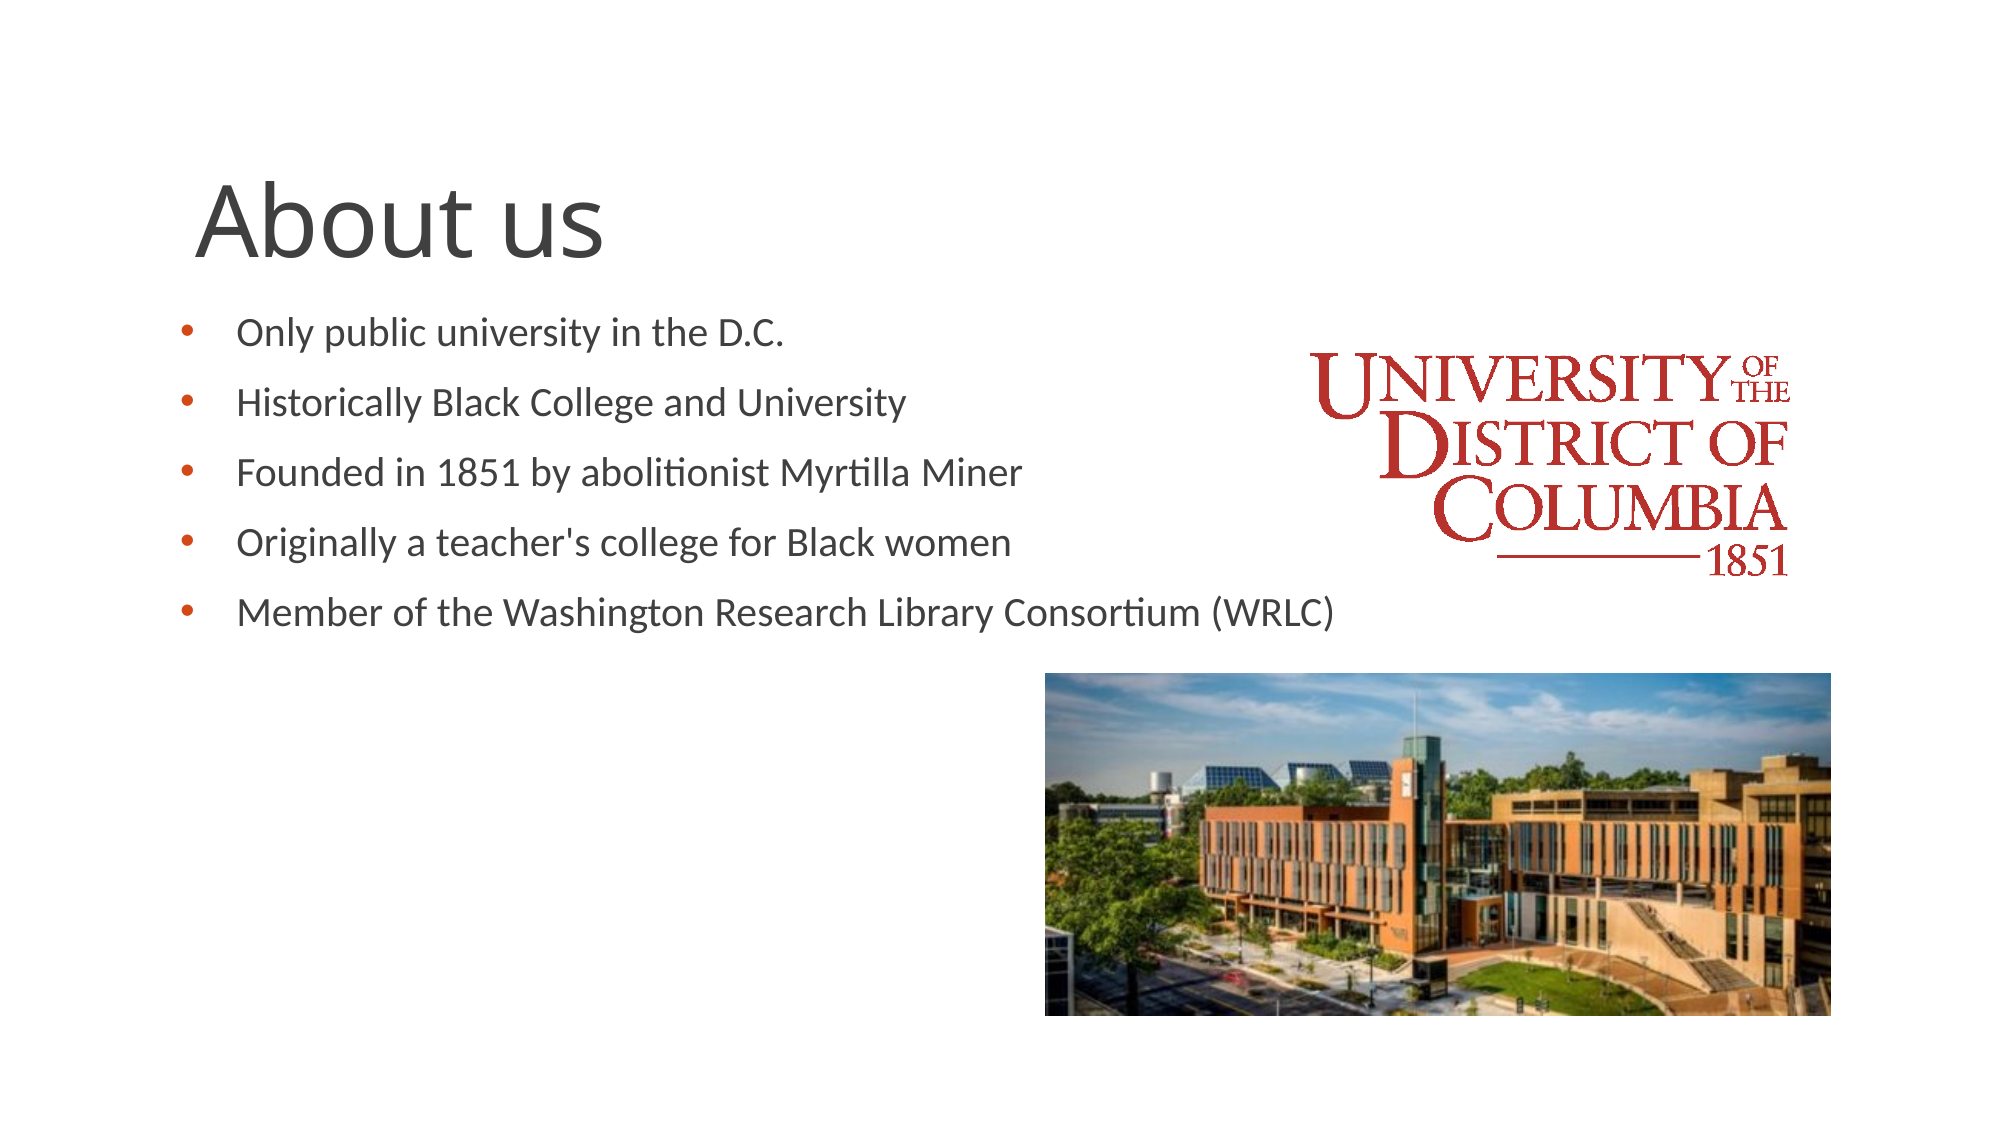

# About us
Only public university in the D.C.
Historically Black College and University
Founded in 1851 by abolitionist Myrtilla Miner
Originally a teacher's college for Black women
Member of the Washington Research Library Consortium (WRLC)
2023 ALA Core Technical Services Workflow Efficiency Interest Group